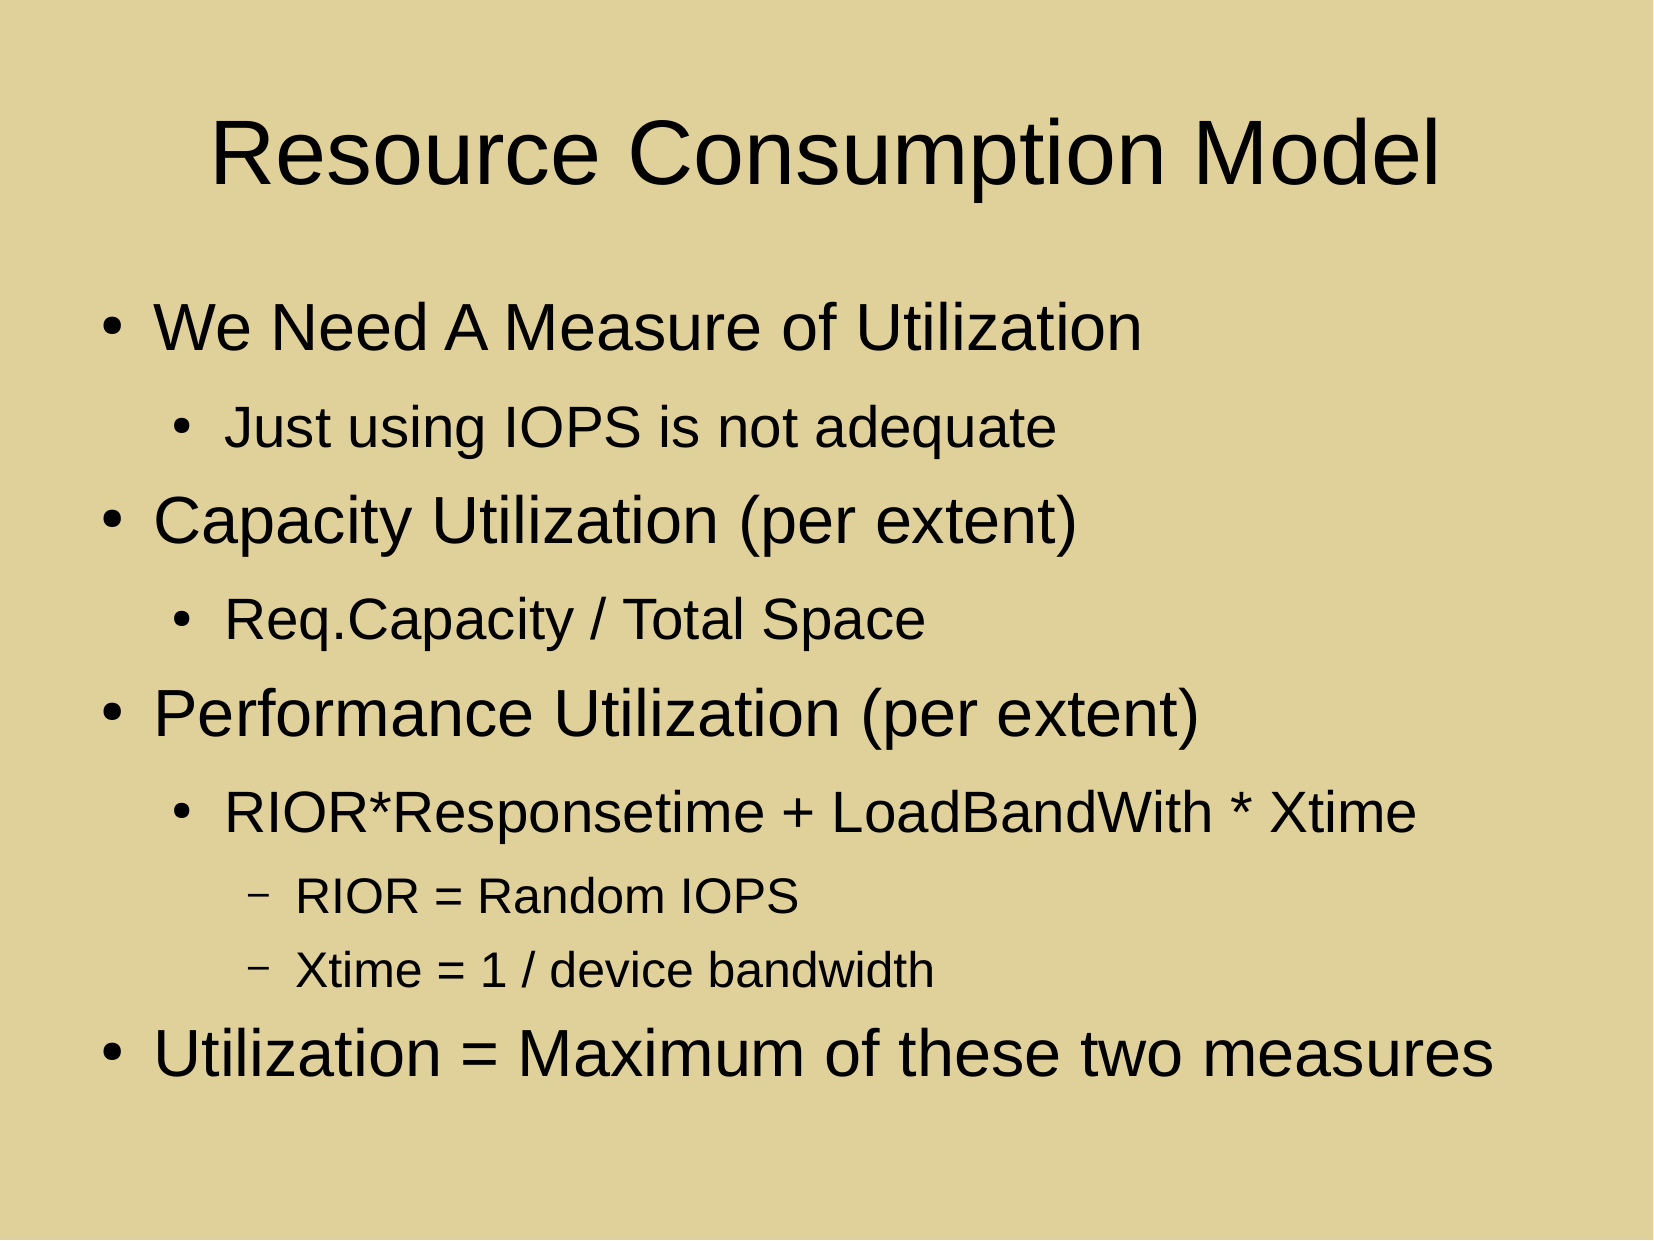

# Resource Consumption Model
We Need A Measure of Utilization
Just using IOPS is not adequate
Capacity Utilization (per extent)
Req.Capacity / Total Space
Performance Utilization (per extent)
RIOR*Responsetime + LoadBandWith * Xtime
RIOR = Random IOPS
Xtime = 1 / device bandwidth
Utilization = Maximum of these two measures